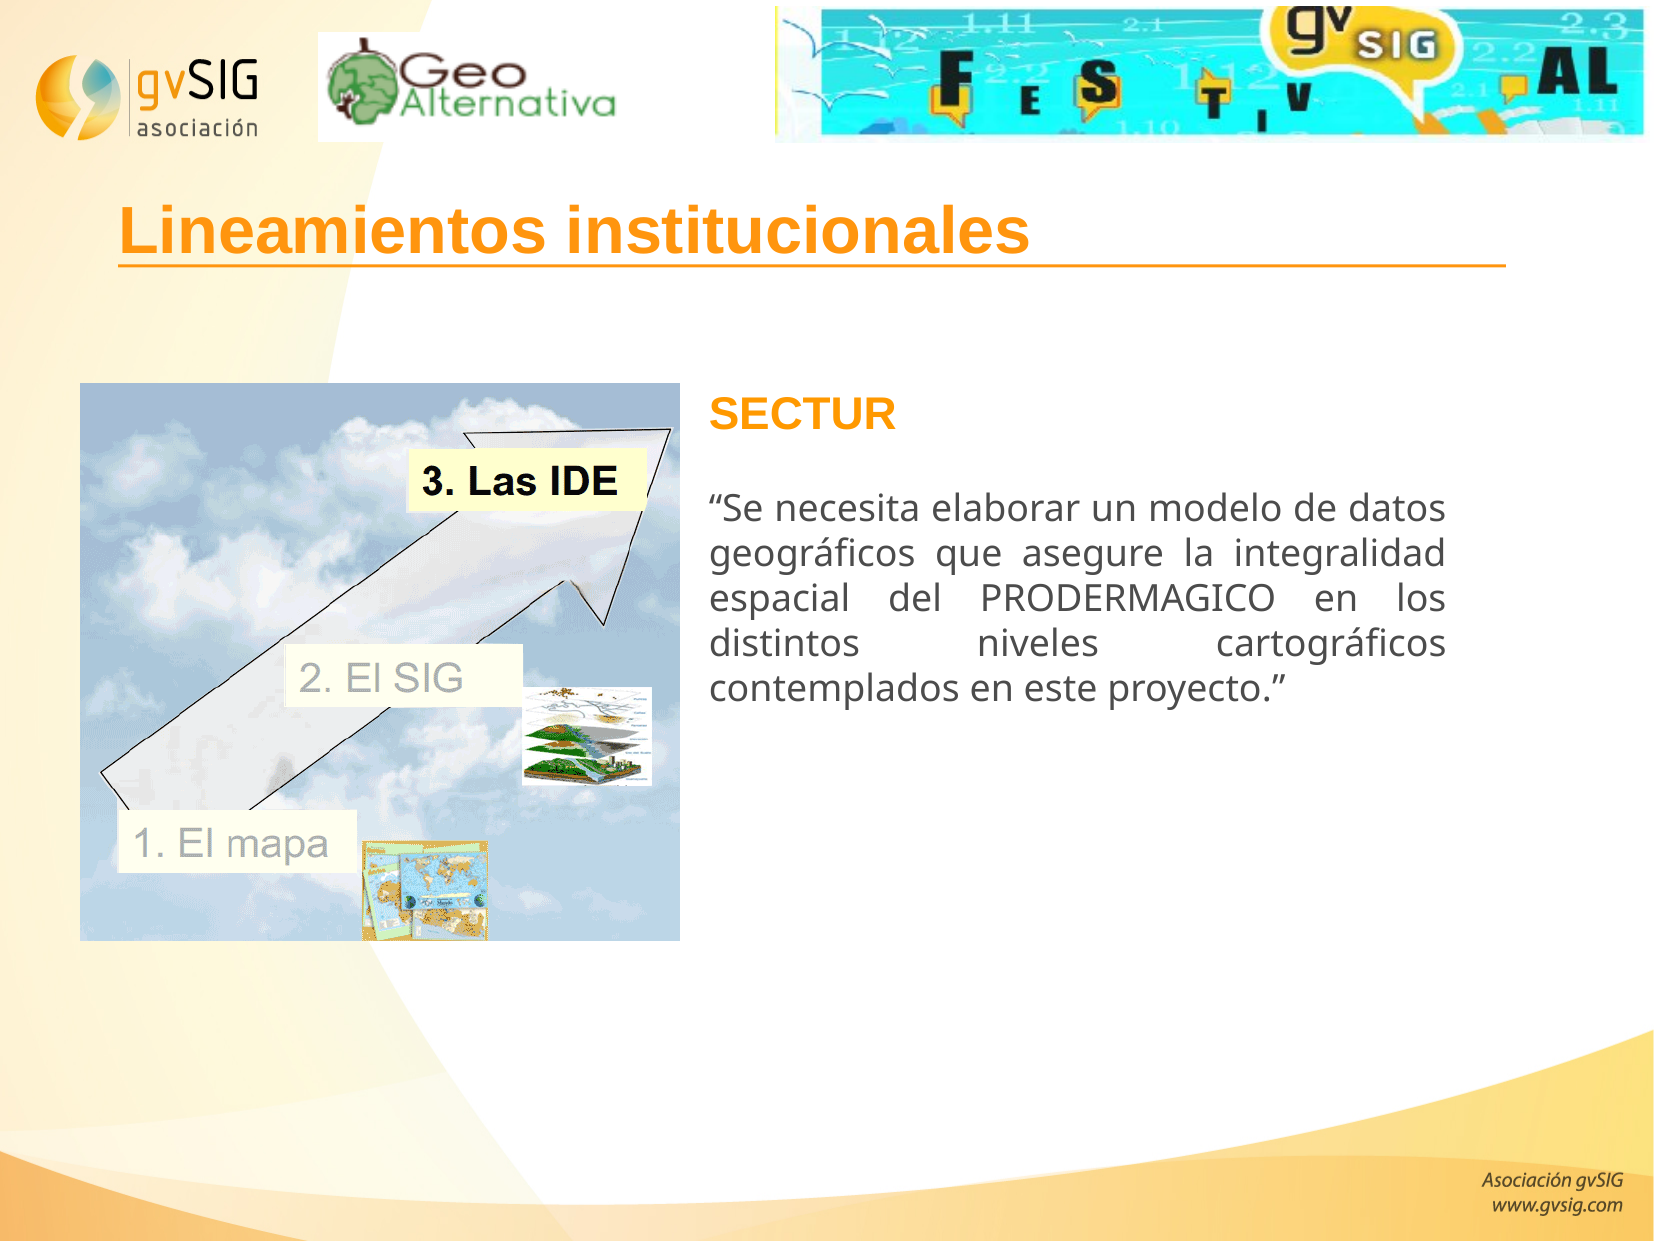

Lineamientos institucionales
SECTUR
“Se necesita elaborar un modelo de datos geográficos que asegure la integralidad espacial del PRODERMAGICO en los distintos niveles cartográficos contemplados en este proyecto.”